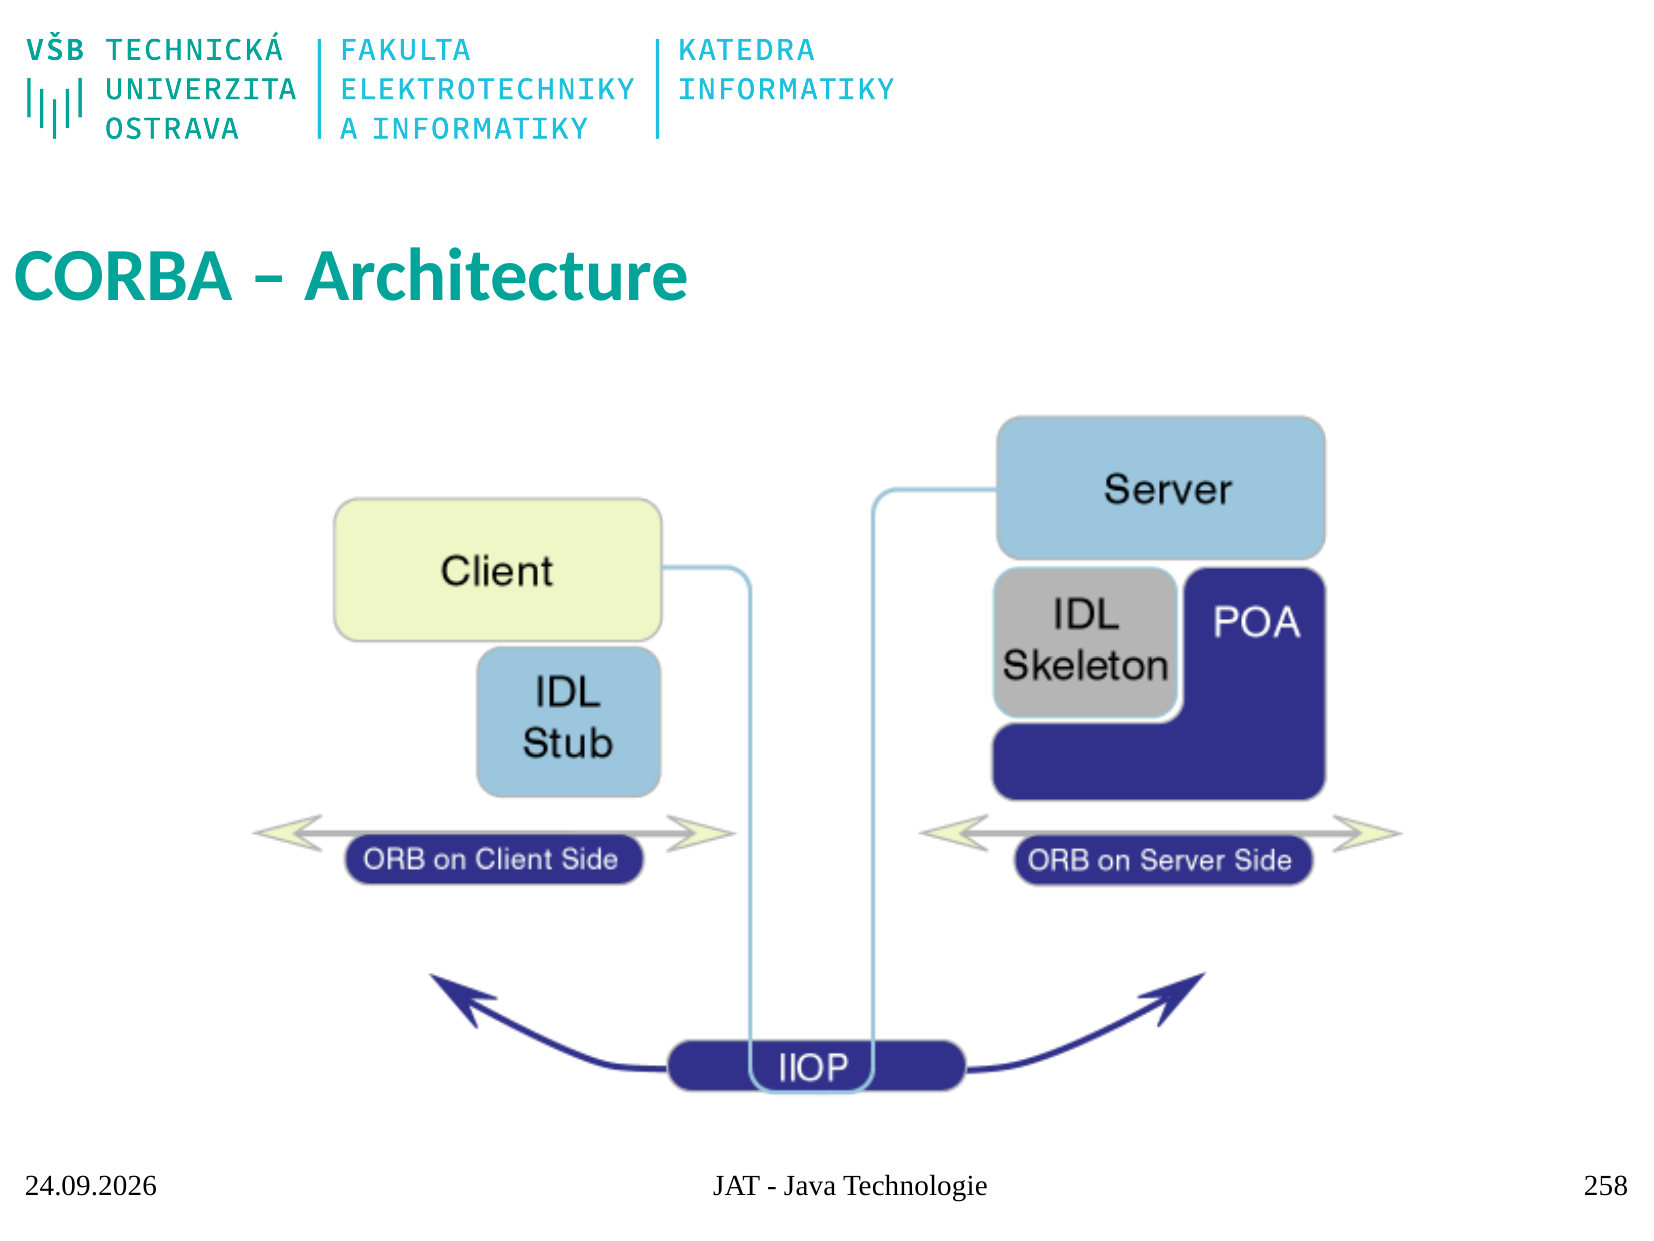

# CORBA – Architecture
JAT - Java Technologie
258